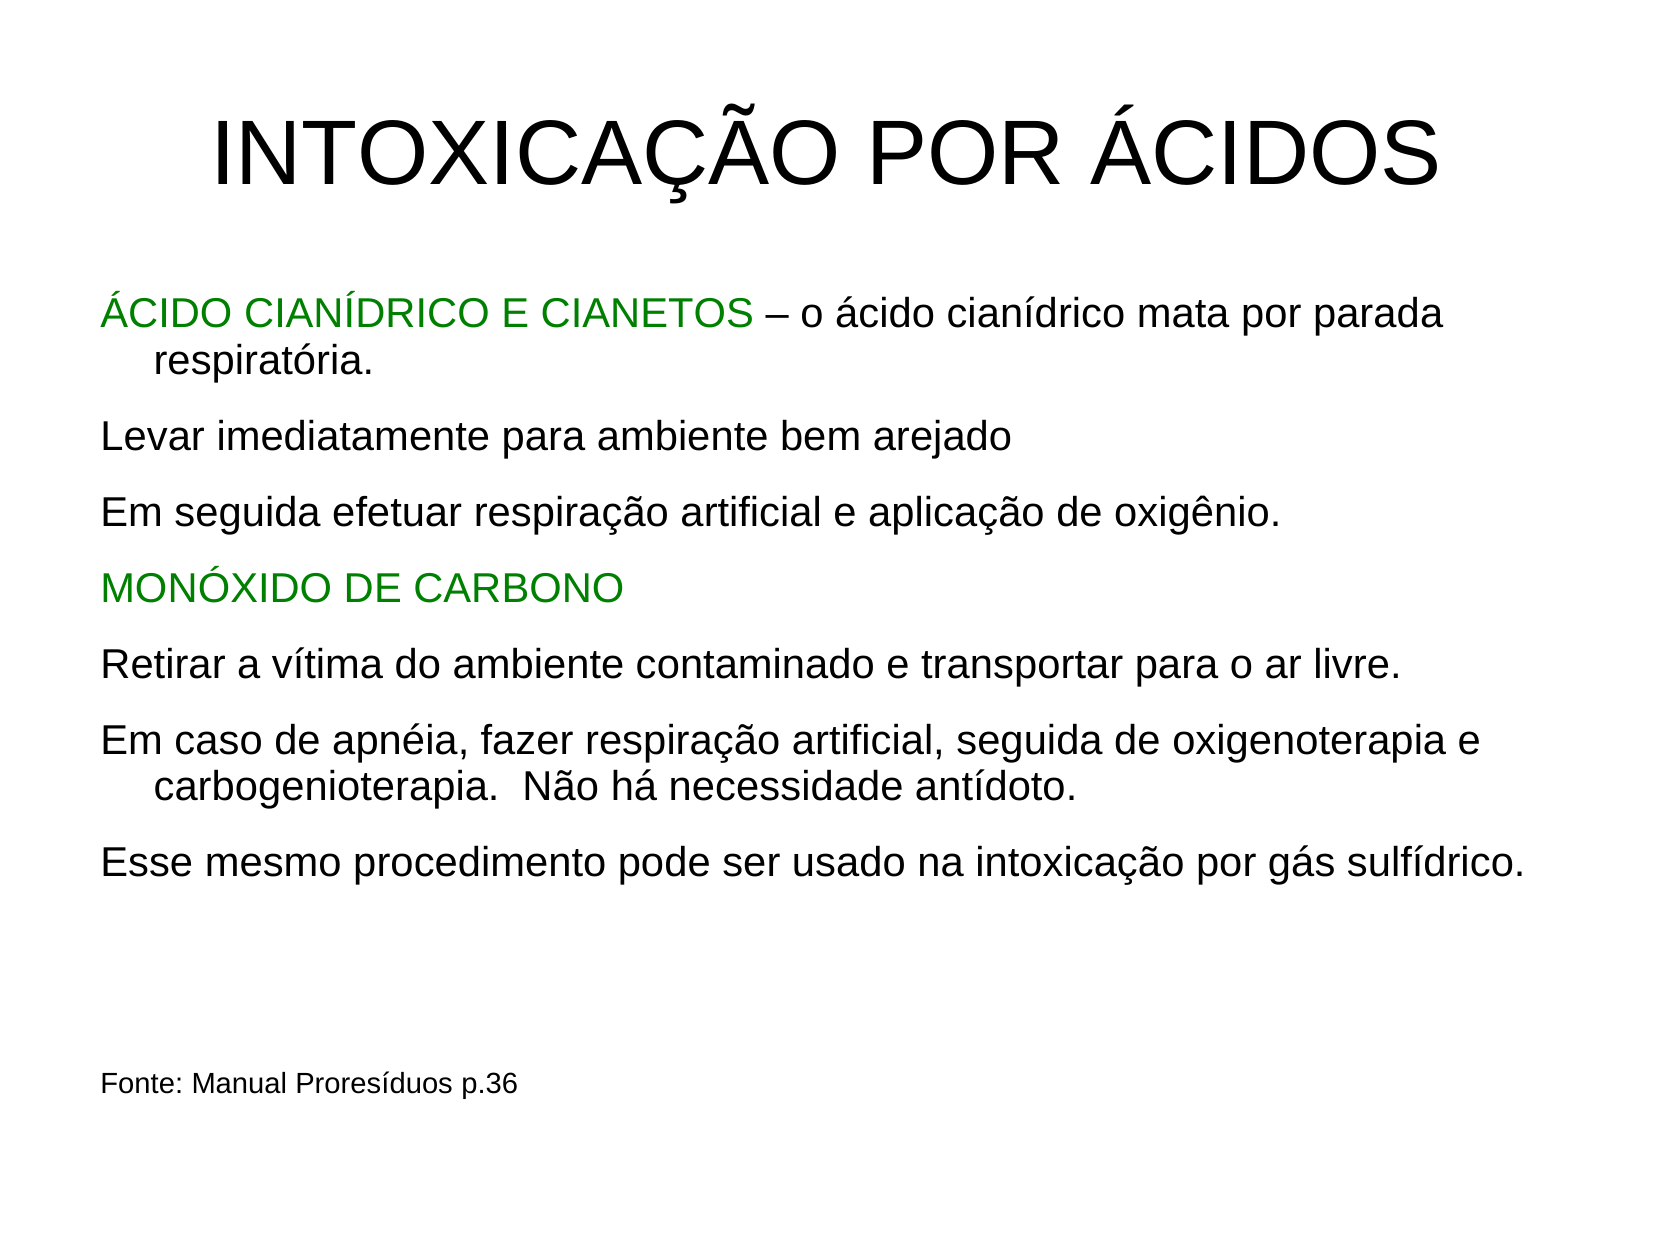

# INTOXICAÇÃO POR ÁCIDOS
ÁCIDO CIANÍDRICO E CIANETOS – o ácido cianídrico mata por parada respiratória.
Levar imediatamente para ambiente bem arejado
Em seguida efetuar respiração artificial e aplicação de oxigênio.
MONÓXIDO DE CARBONO
Retirar a vítima do ambiente contaminado e transportar para o ar livre.
Em caso de apnéia, fazer respiração artificial, seguida de oxigenoterapia e carbogenioterapia. Não há necessidade antídoto.
Esse mesmo procedimento pode ser usado na intoxicação por gás sulfídrico.
Fonte: Manual Proresíduos p.36